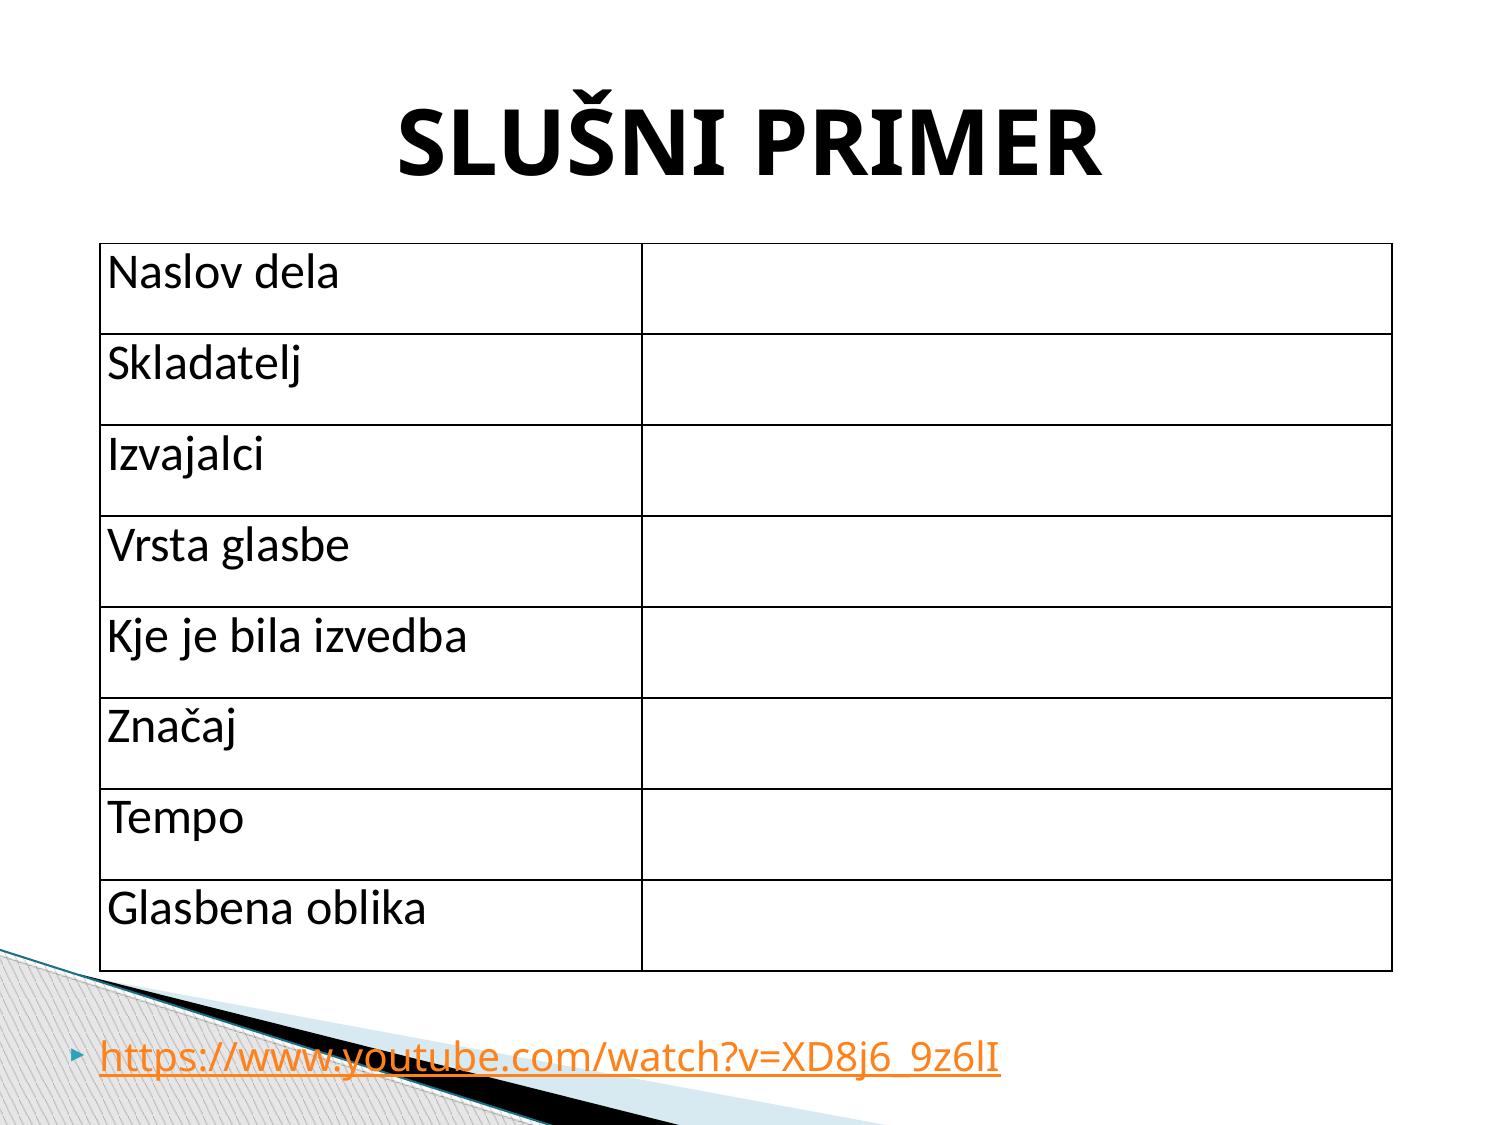

# SLUŠNI PRIMER
| Naslov dela | |
| --- | --- |
| Skladatelj | |
| Izvajalci | |
| Vrsta glasbe | |
| Kje je bila izvedba | |
| Značaj | |
| Tempo | |
| Glasbena oblika | |
https://www.youtube.com/watch?v=XD8j6_9z6lI